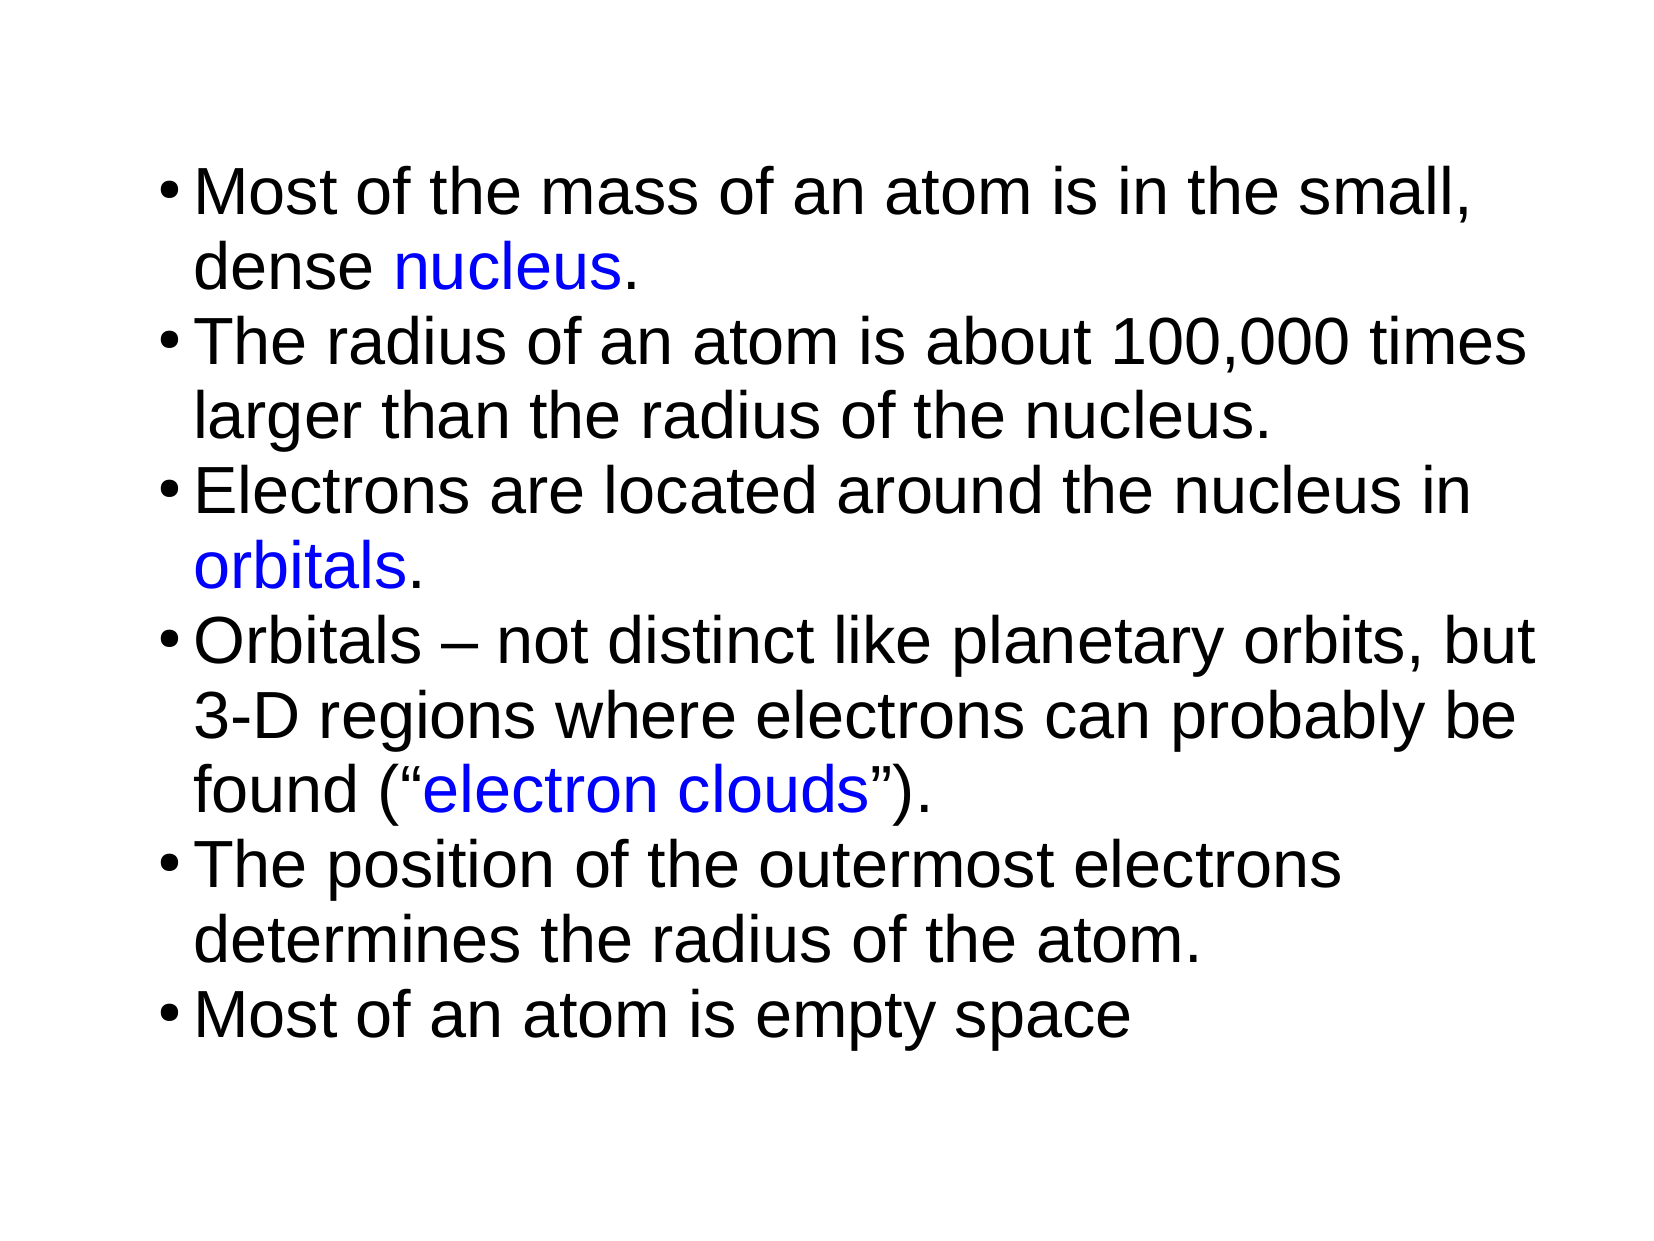

# Most of the mass of an atom is in the small, dense nucleus.
The radius of an atom is about 100,000 times larger than the radius of the nucleus.
Electrons are located around the nucleus in orbitals.
Orbitals – not distinct like planetary orbits, but 3-D regions where electrons can probably be found (“electron clouds”).
The position of the outermost electrons determines the radius of the atom.
Most of an atom is empty space